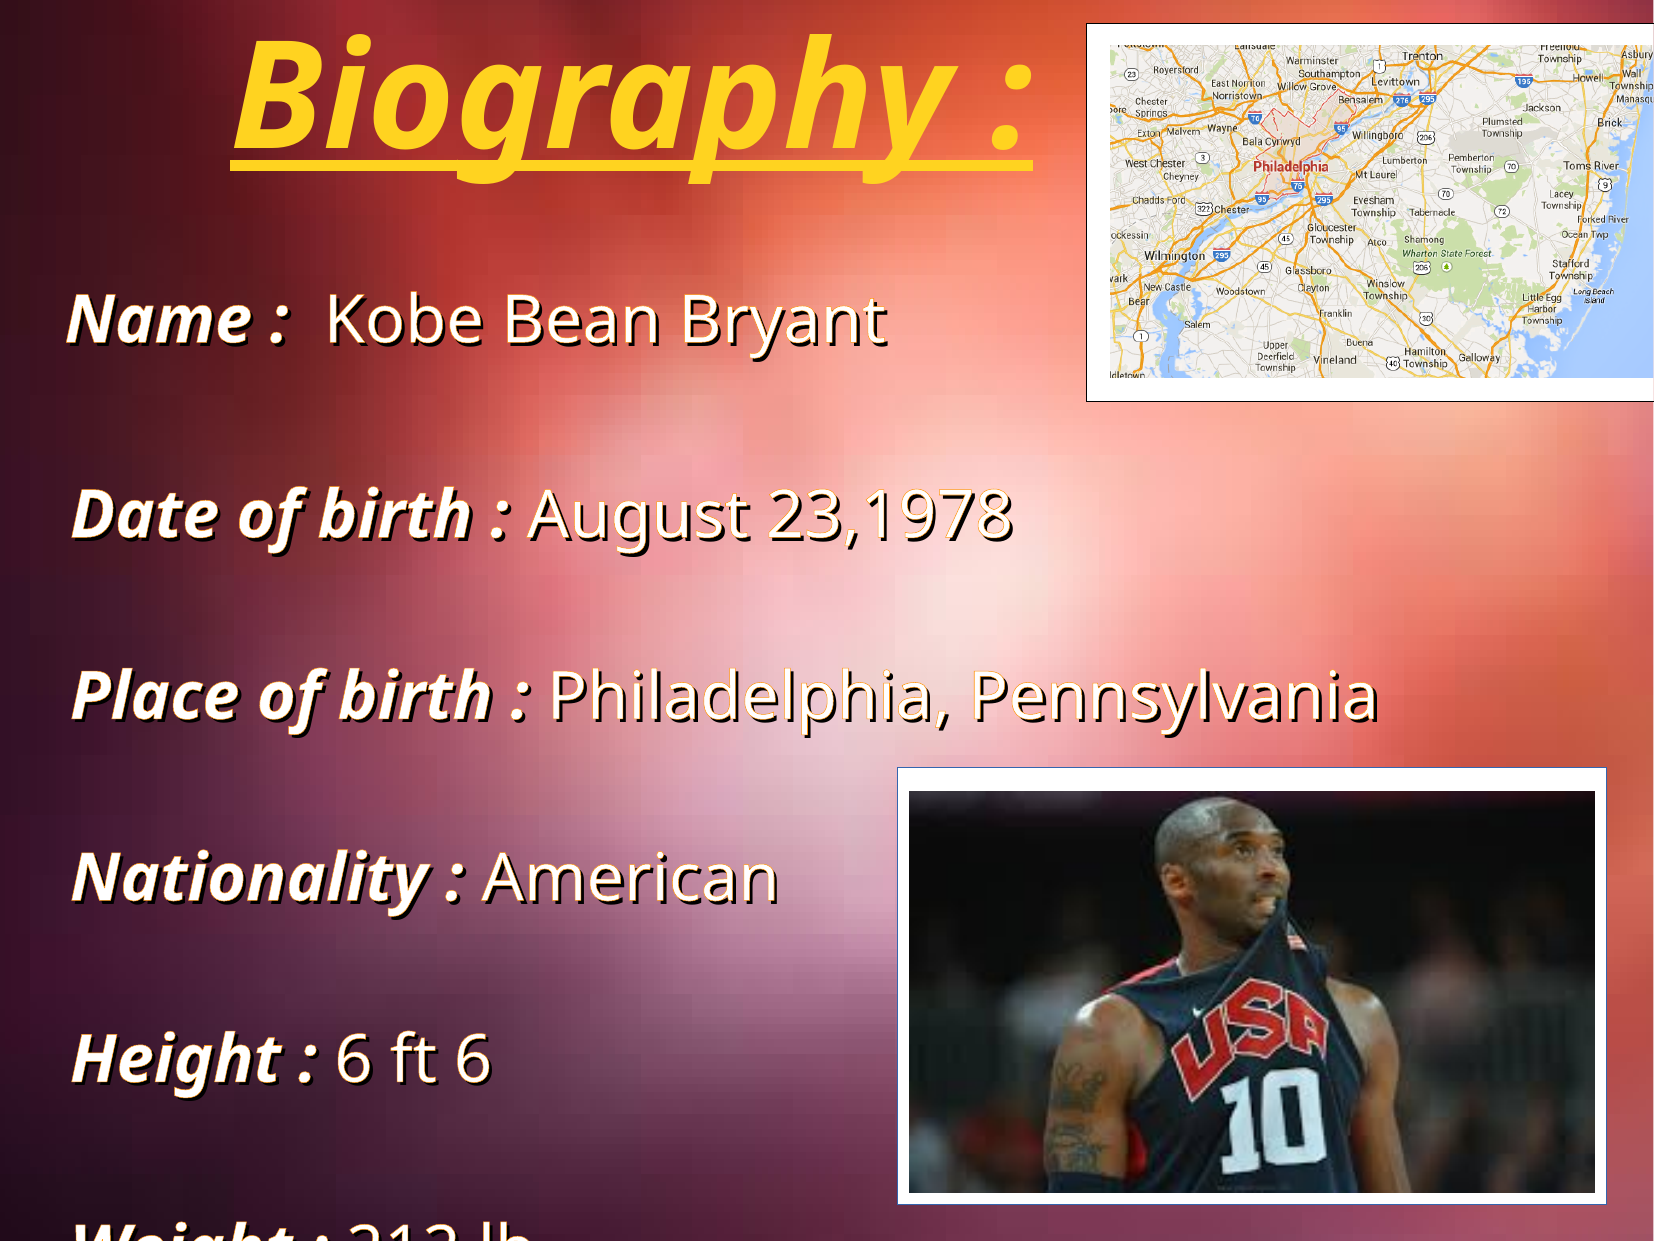

# Biography :
 Name : Kobe Bean Bryant
 Date of birth : August 23,1978
 Place of birth : Philadelphia, Pennsylvania
 Nationality : American
 Height : 6 ft 6
 Weight : 212 lb